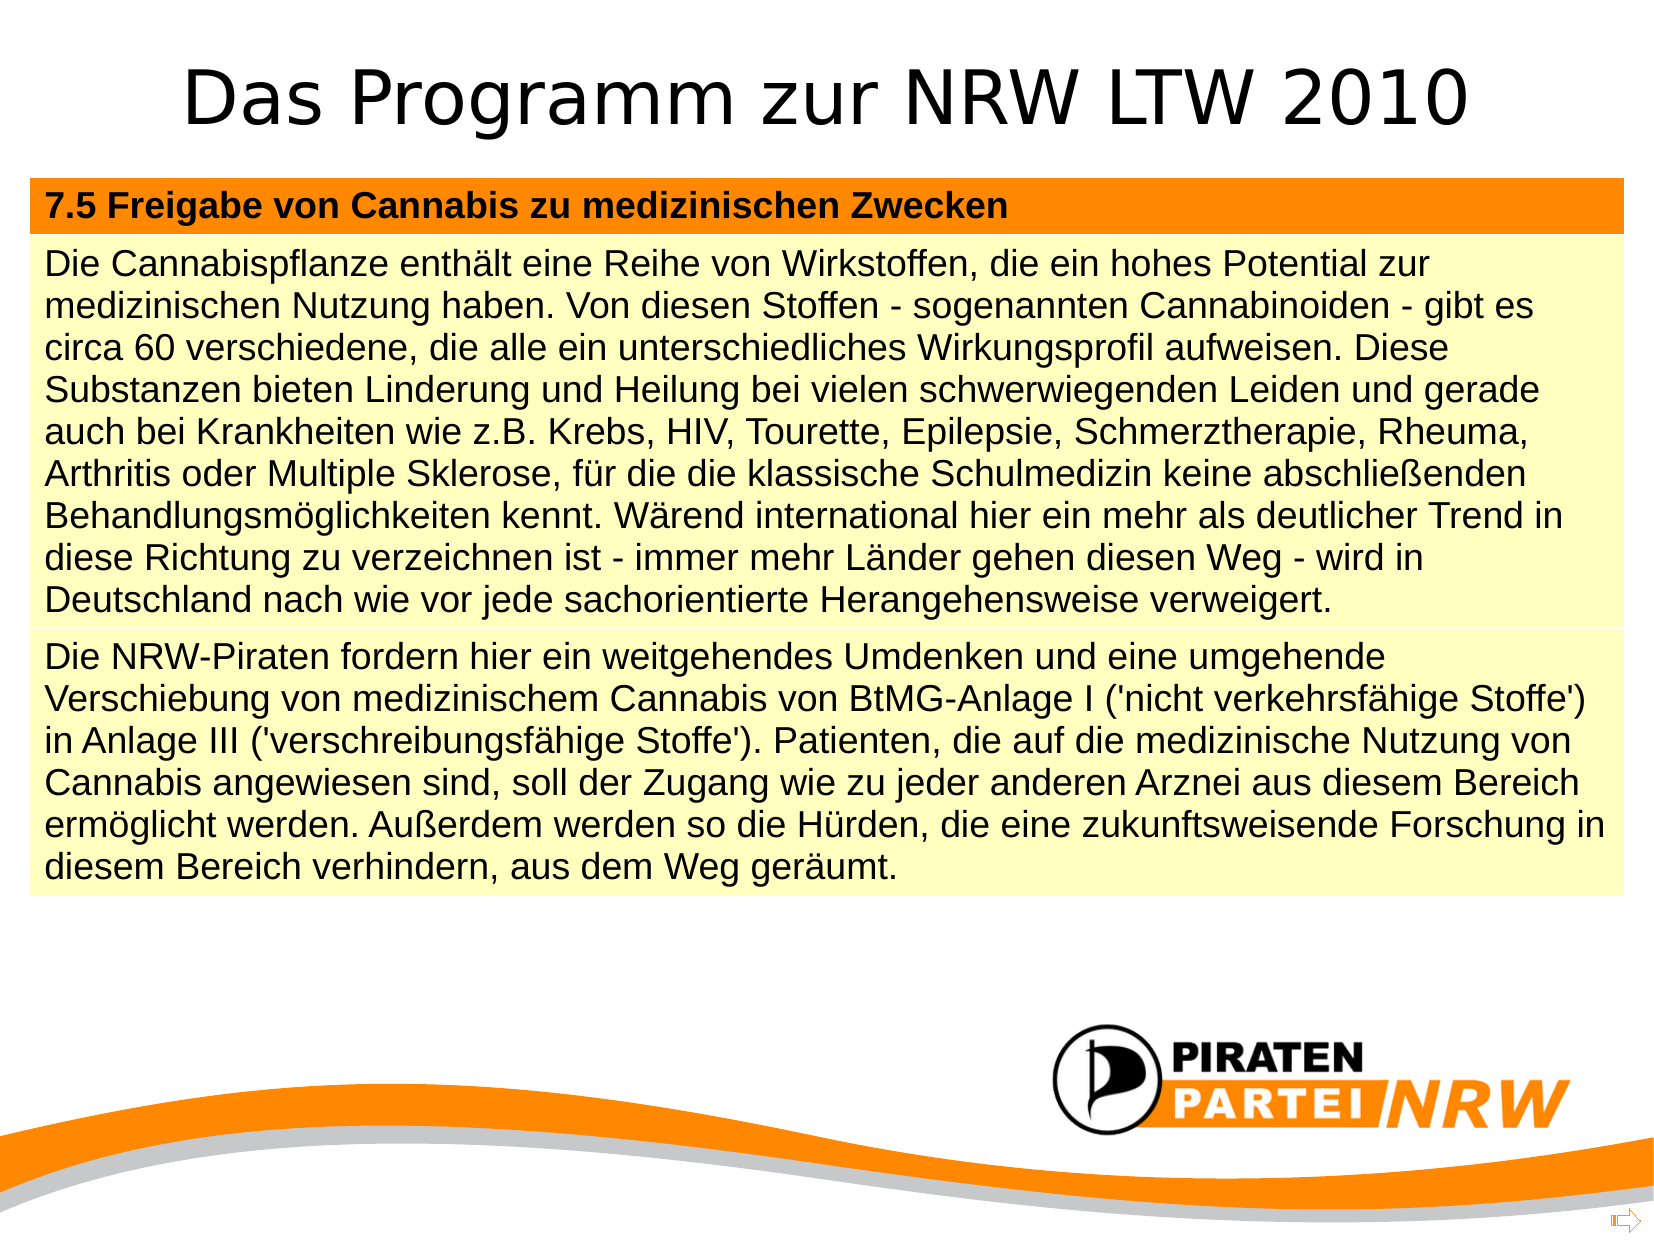

# Das Programm zur NRW LTW 2010
| 7.5 Freigabe von Cannabis zu medizinischen Zwecken |
| --- |
| Die Cannabispflanze enthält eine Reihe von Wirkstoffen, die ein hohes Potential zur medizinischen Nutzung haben. Von diesen Stoffen - sogenannten Cannabinoiden - gibt es circa 60 verschiedene, die alle ein unterschiedliches Wirkungsprofil aufweisen. Diese Substanzen bieten Linderung und Heilung bei vielen schwerwiegenden Leiden und gerade auch bei Krankheiten wie z.B. Krebs, HIV, Tourette, Epilepsie, Schmerztherapie, Rheuma, Arthritis oder Multiple Sklerose, für die die klassische Schulmedizin keine abschließenden Behandlungsmöglichkeiten kennt. Wärend international hier ein mehr als deutlicher Trend in diese Richtung zu verzeichnen ist - immer mehr Länder gehen diesen Weg - wird in Deutschland nach wie vor jede sachorientierte Herangehensweise verweigert. |
| Die NRW-Piraten fordern hier ein weitgehendes Umdenken und eine umgehende Verschiebung von medizinischem Cannabis von BtMG-Anlage I ('nicht verkehrsfähige Stoffe') in Anlage III ('verschreibungsfähige Stoffe'). Patienten, die auf die medizinische Nutzung von Cannabis angewiesen sind, soll der Zugang wie zu jeder anderen Arznei aus diesem Bereich ermöglicht werden. Außerdem werden so die Hürden, die eine zukunftsweisende Forschung in diesem Bereich verhindern, aus dem Weg geräumt. |